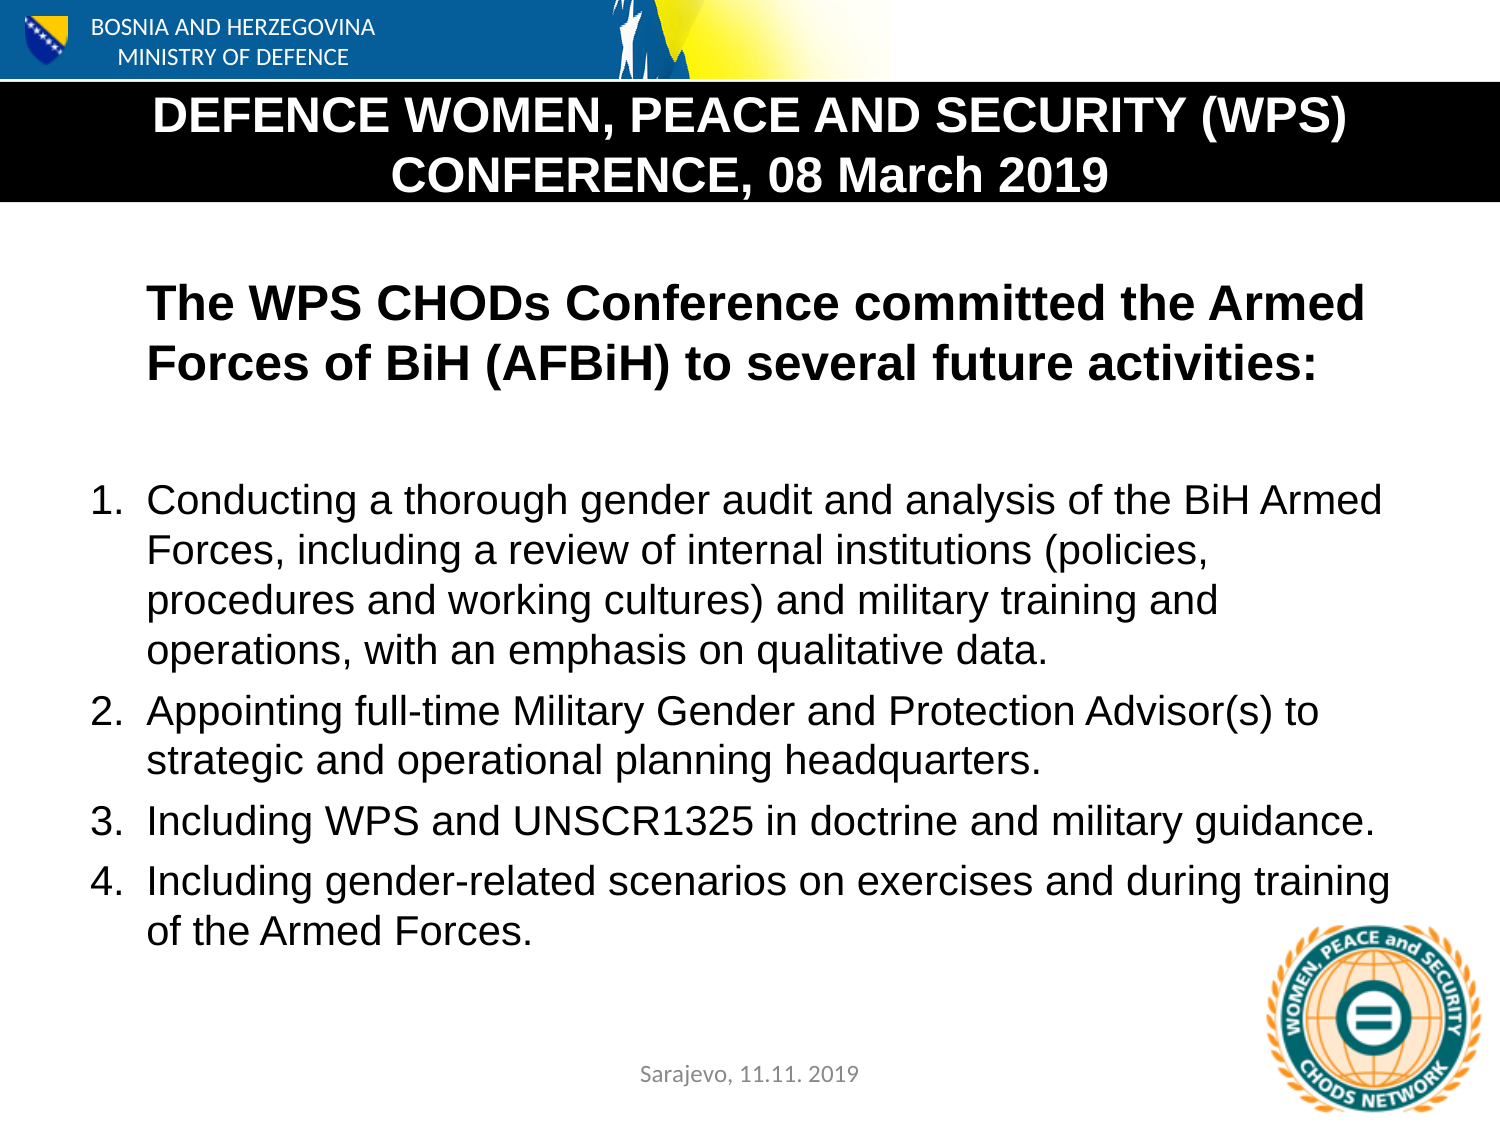

# DEFENCE WOMEN, PEACE AND SECURITY (WPS) CONFERENCE, 08 March 2019
 The WPS CHODs Conference committed the Armed Forces of BiH (AFBiH) to several future activities:
Conducting a thorough gender audit and analysis of the BiH Armed Forces, including a review of internal institutions (policies, procedures and working cultures) and military training and operations, with an emphasis on qualitative data.
Appointing full-time Military Gender and Protection Advisor(s) to strategic and operational planning headquarters.
Including WPS and UNSCR1325 in doctrine and military guidance.
Including gender-related scenarios on exercises and during training of the Armed Forces.
Sarajevo, 11.11. 2019